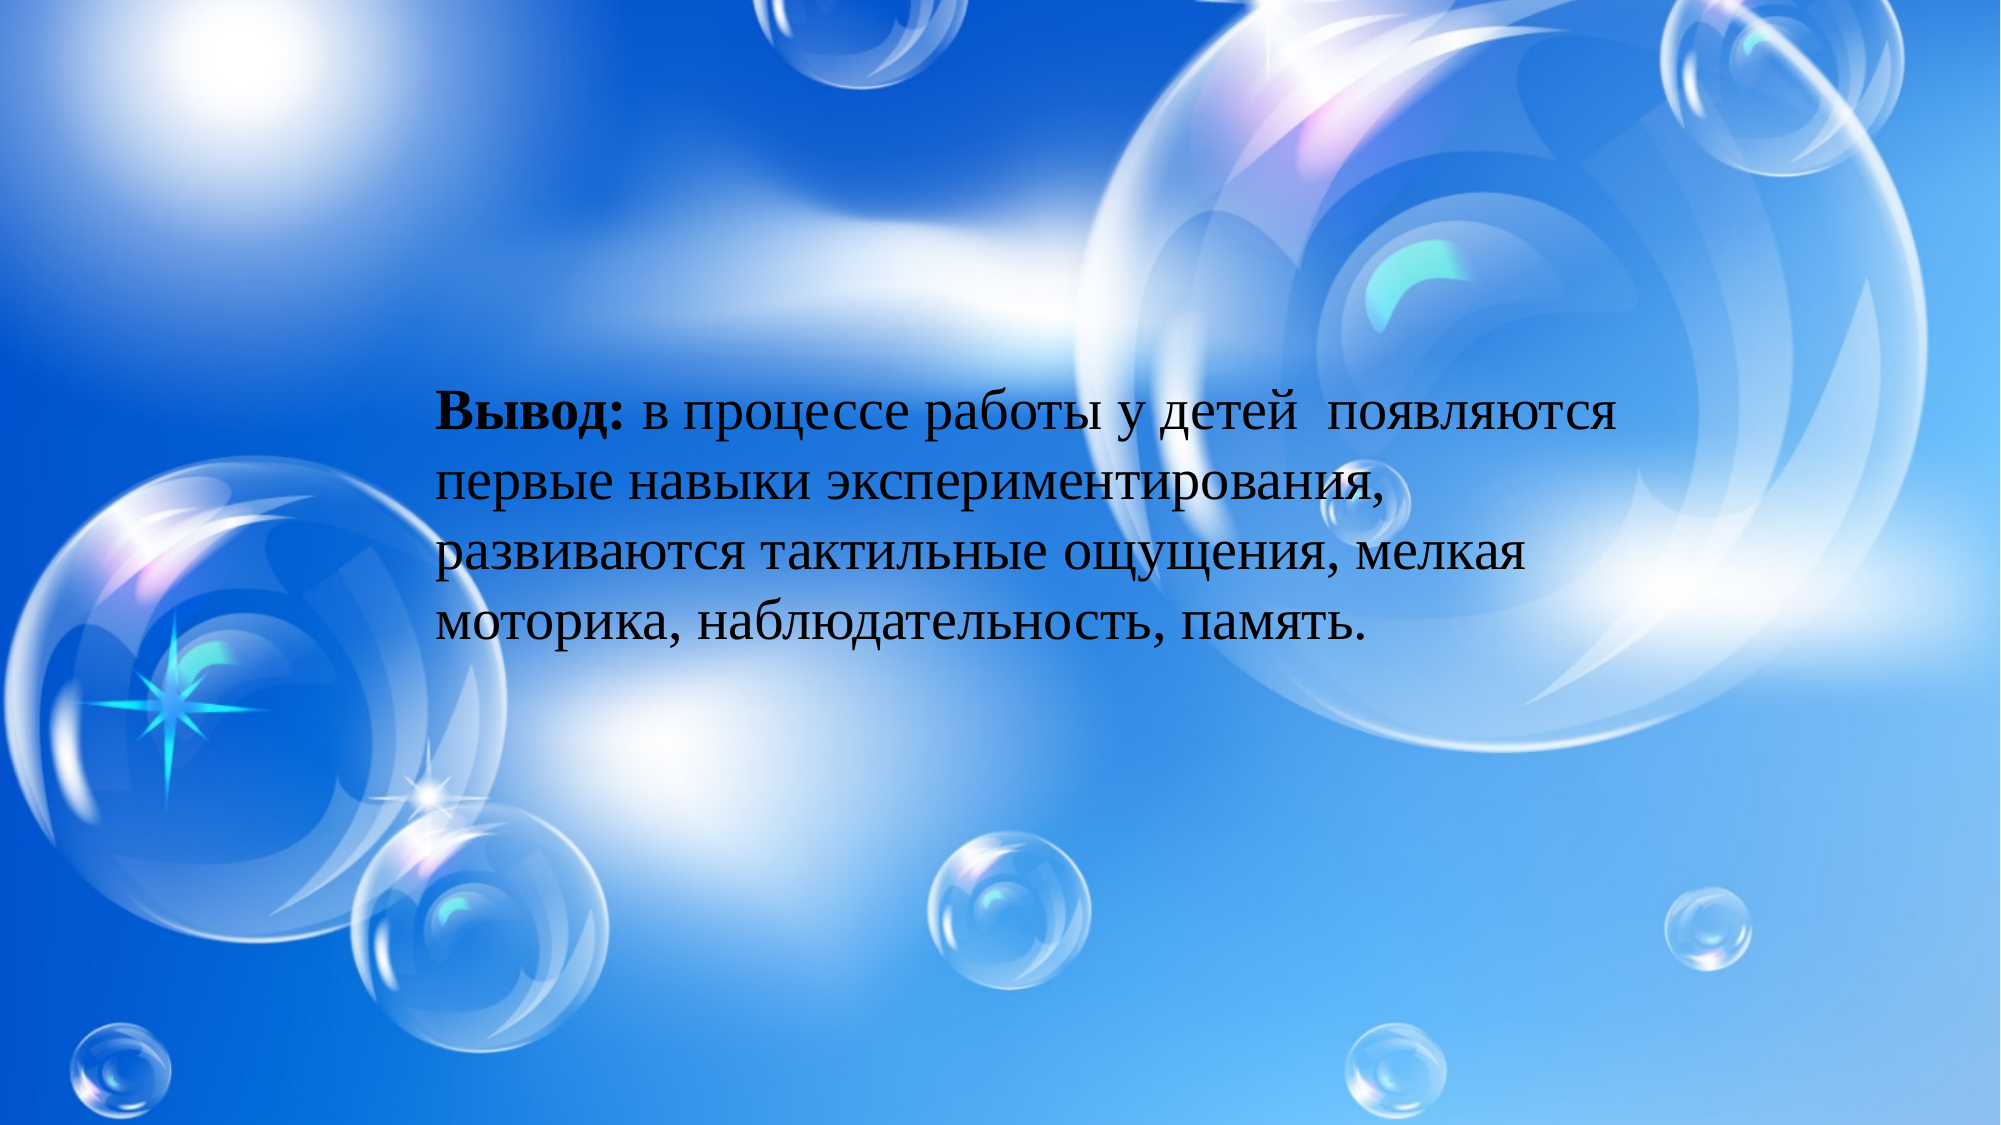

Вывод: в процессе работы у детей  появляются
первые навыки экспериментирования, развиваются тактильные ощущения, мелкая моторика, наблюдательность, память.